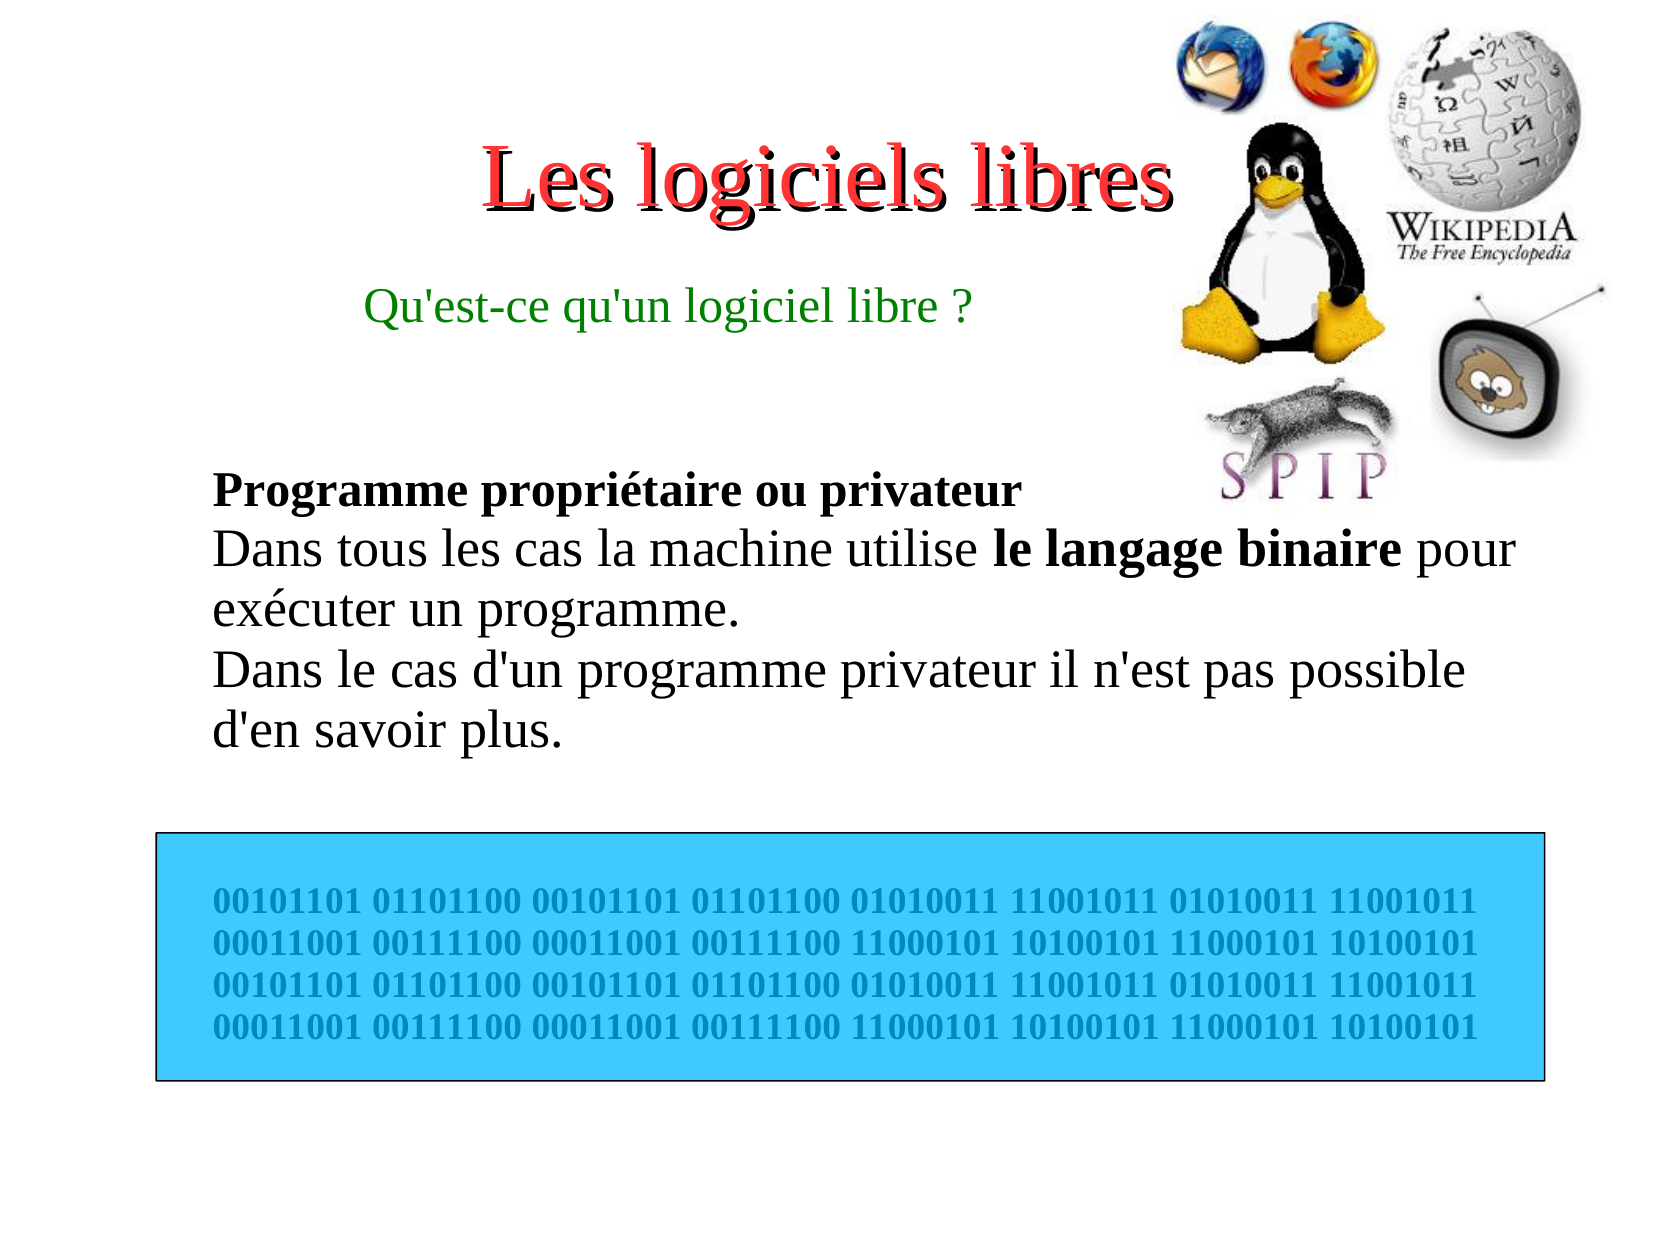

# Les logiciels libres
Qu'est-ce qu'un logiciel libre ?
Programme propriétaire ou privateur
Dans tous les cas la machine utilise le langage binaire pour exécuter un programme.
Dans le cas d'un programme privateur il n'est pas possible d'en savoir plus.
00101101 01101100 00101101 01101100 01010011 11001011 01010011 11001011
00011001 00111100 00011001 00111100 11000101 10100101 11000101 10100101
00101101 01101100 00101101 01101100 01010011 11001011 01010011 11001011
00011001 00111100 00011001 00111100 11000101 10100101 11000101 10100101